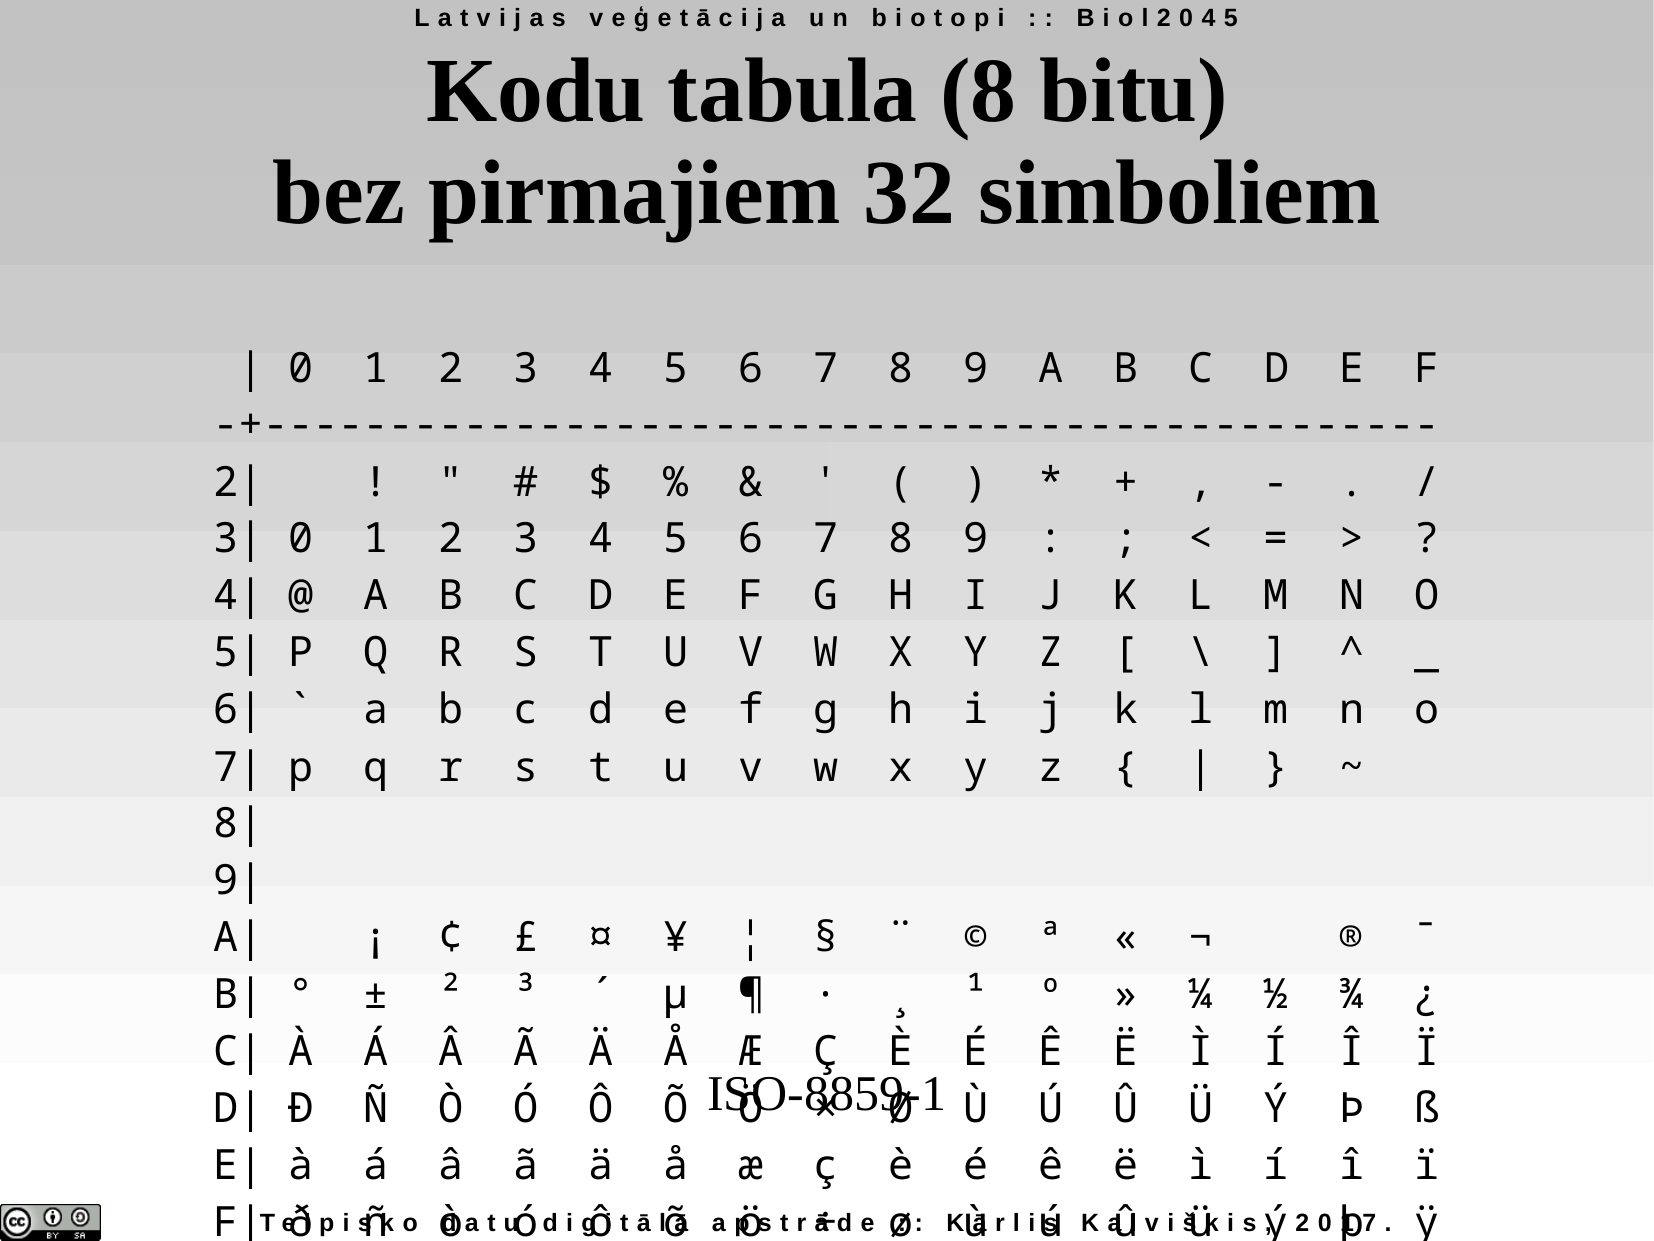

# Kodu tabula (8 bitu) bez pirmajiem 32 simboliem
 | 0 1 2 3 4 5 6 7 8 9 A B C D E F
-+-----------------------------------------------
2| ! " # $ % & ' ( ) * + , - . /
3| 0 1 2 3 4 5 6 7 8 9 : ; < = > ?
4| @ A B C D E F G H I J K L M N O
5| P Q R S T U V W X Y Z [ \ ] ^ _
6| ` a b c d e f g h i j k l m n o
7| p q r s t u v w x y z { | } ~
8|
9|
A| ¡ ¢ £ ¤ ¥ ¦ § ¨ © ª « ¬ ­ ® ¯
B| ° ± ² ³ ´ µ ¶ · ¸ ¹ º » ¼ ½ ¾ ¿
C| À Á Â Ã Ä Å Æ Ç È É Ê Ë Ì Í Î Ï
D| Ð Ñ Ò Ó Ô Õ Ö × Ø Ù Ú Û Ü Ý Þ ß
E| à á â ã ä å æ ç è é ê ë ì í î ï
F| ð ñ ò ó ô õ ö ÷ ø ù ú û ü ý þ ÿ
ISO-8859-1